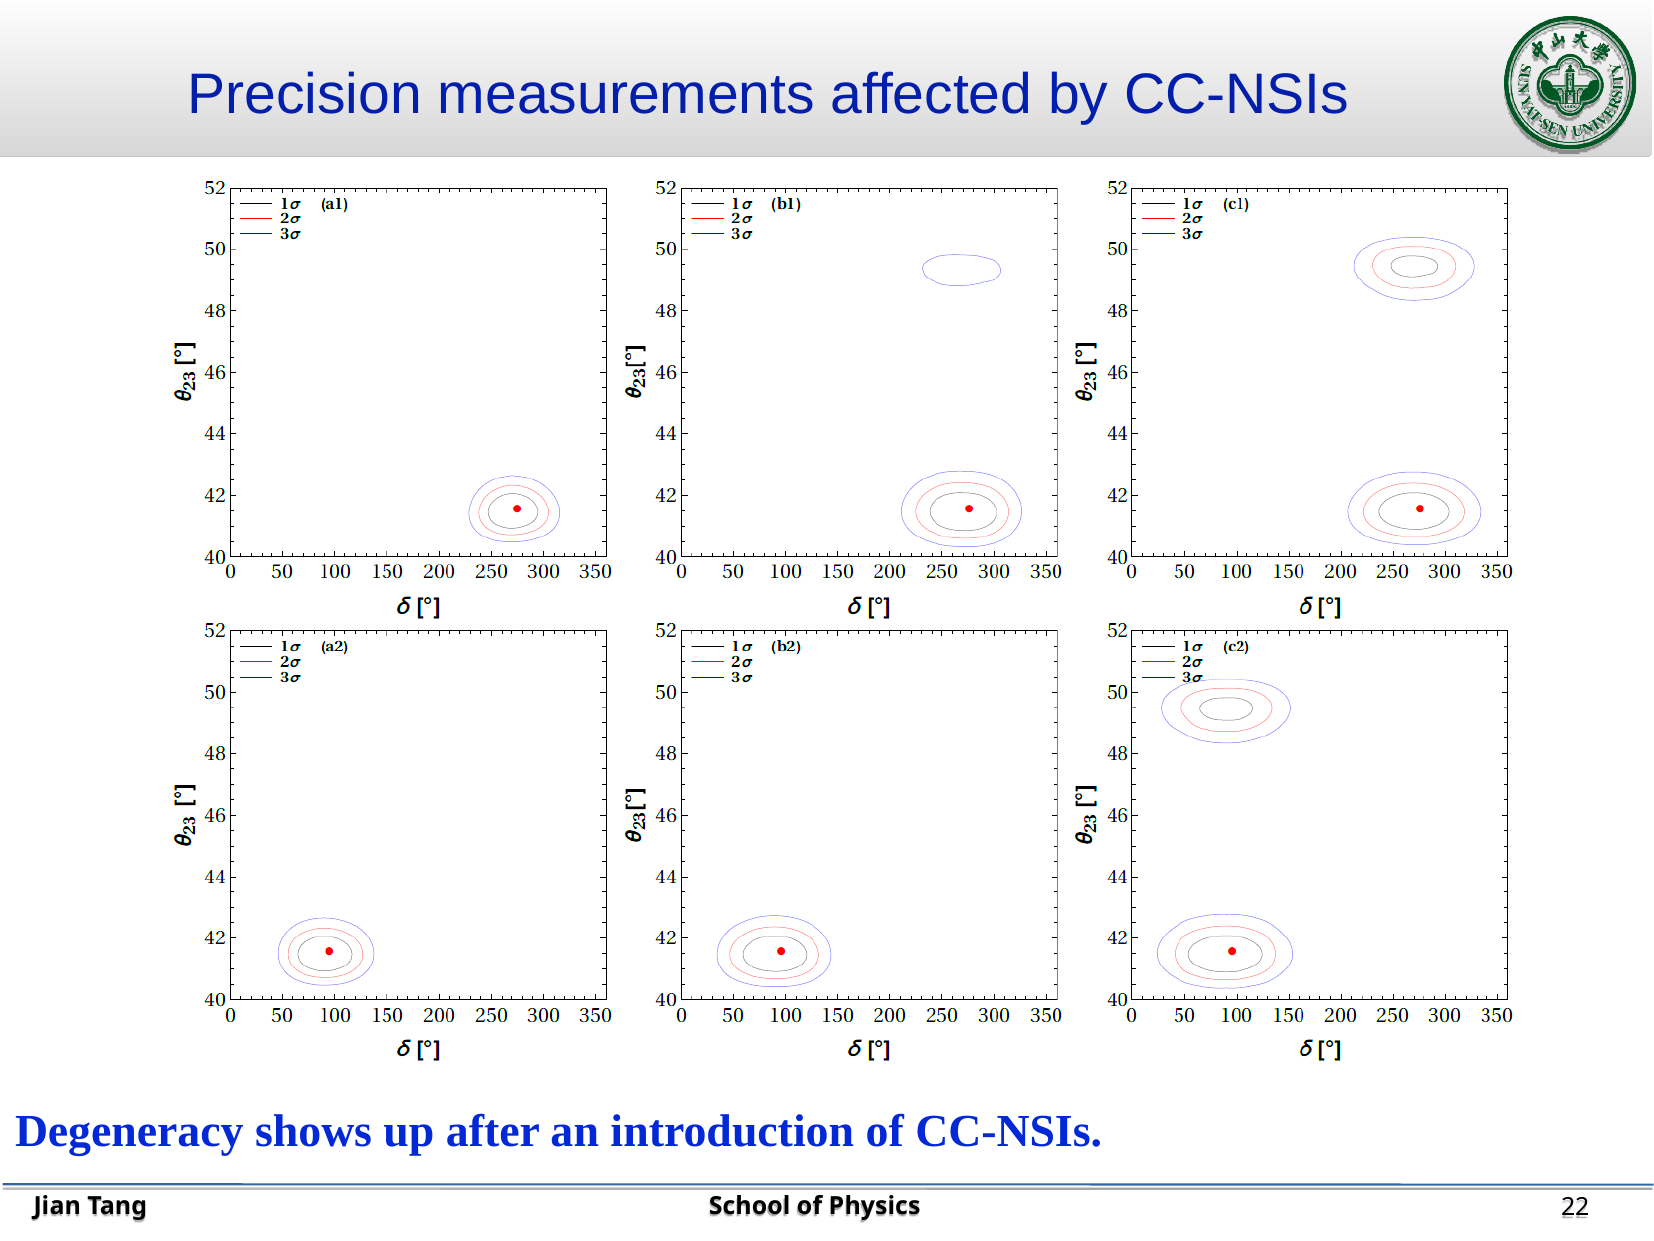

# Precision measurements affected by CC-NSIs
Degeneracy shows up after an introduction of CC-NSIs.